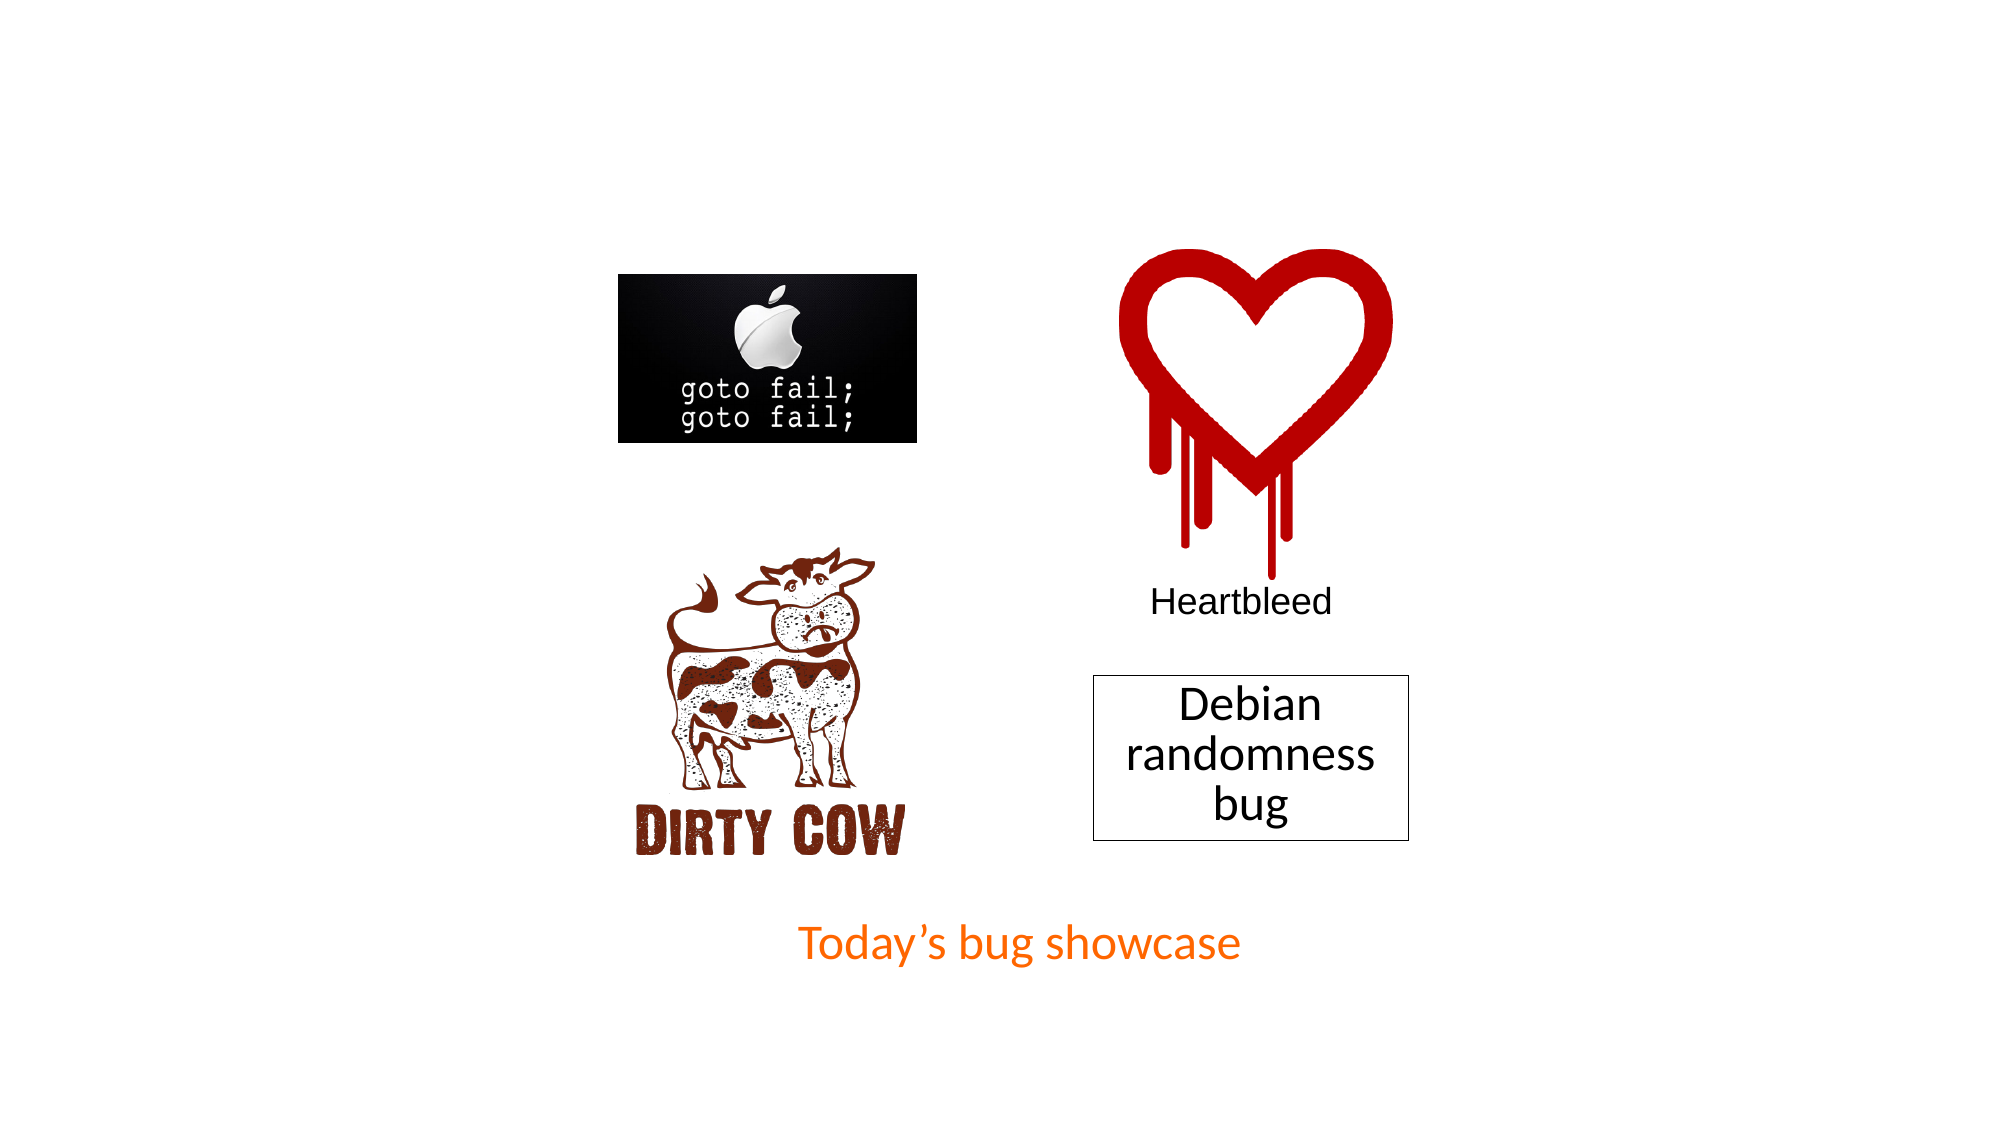

Heartbleed
Debian randomness bug
Today’s bug showcase